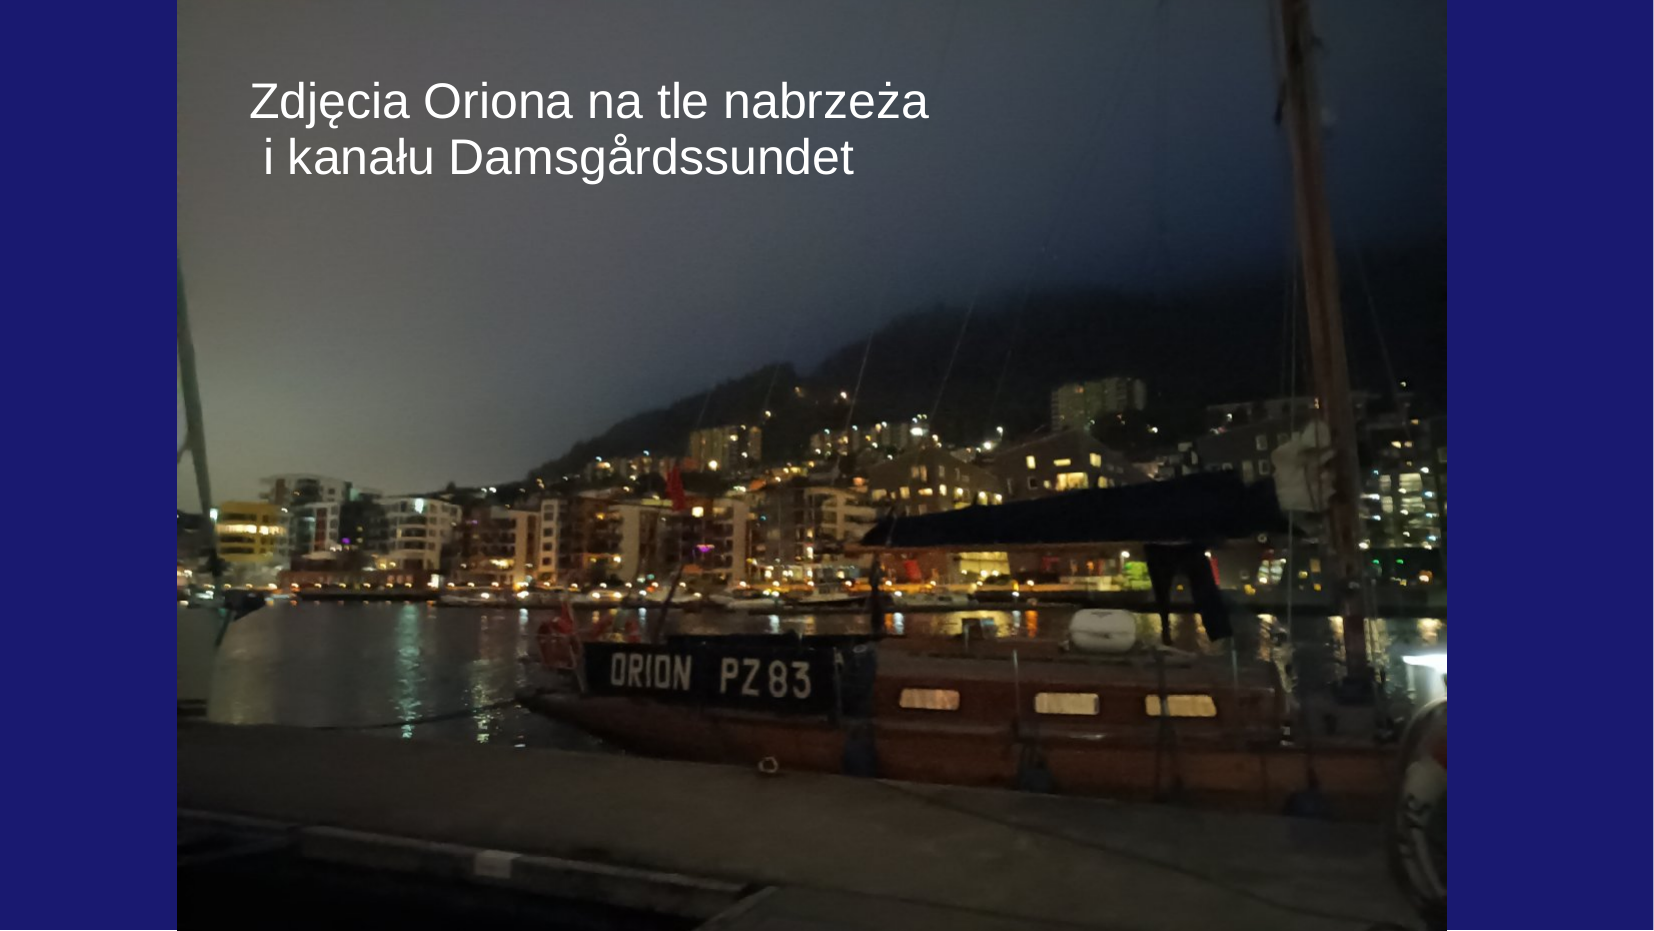

#
Zdjęcia Oriona na tle nabrzeża
 i kanału Damsgårdssundet